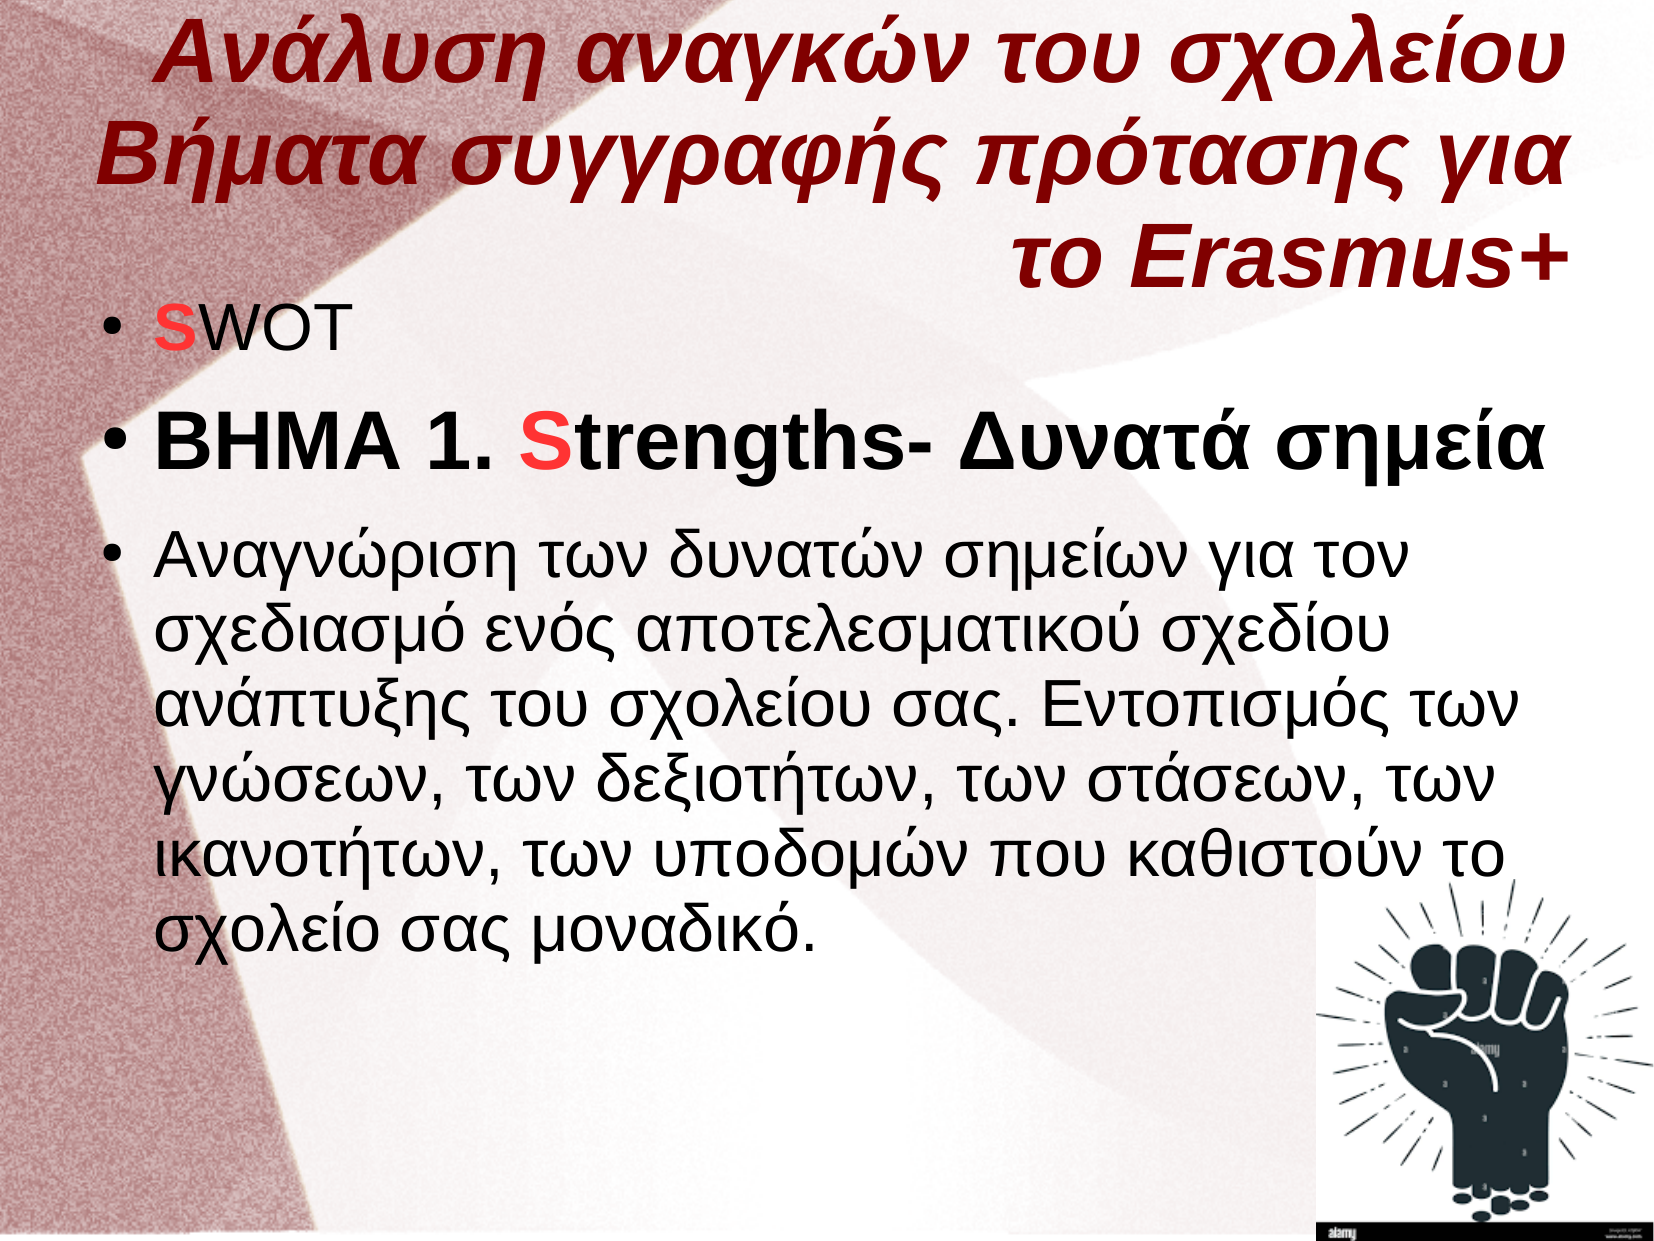

# Ανάλυση αναγκών του σχολείου Βήματα συγγραφής πρότασης για το Erasmus+
SWOT
ΒΗΜΑ 1. Strengths- Δυνατά σημεία
Aναγνώριση των δυνατών σημείων για τον σχεδιασμό ενός αποτελεσματικού σχεδίου ανάπτυξης του σχολείου σας. Eντοπισμός των γνώσεων, των δεξιοτήτων, των στάσεων, των ικανοτήτων, των υποδομών που καθιστούν το σχολείο σας μοναδικό.